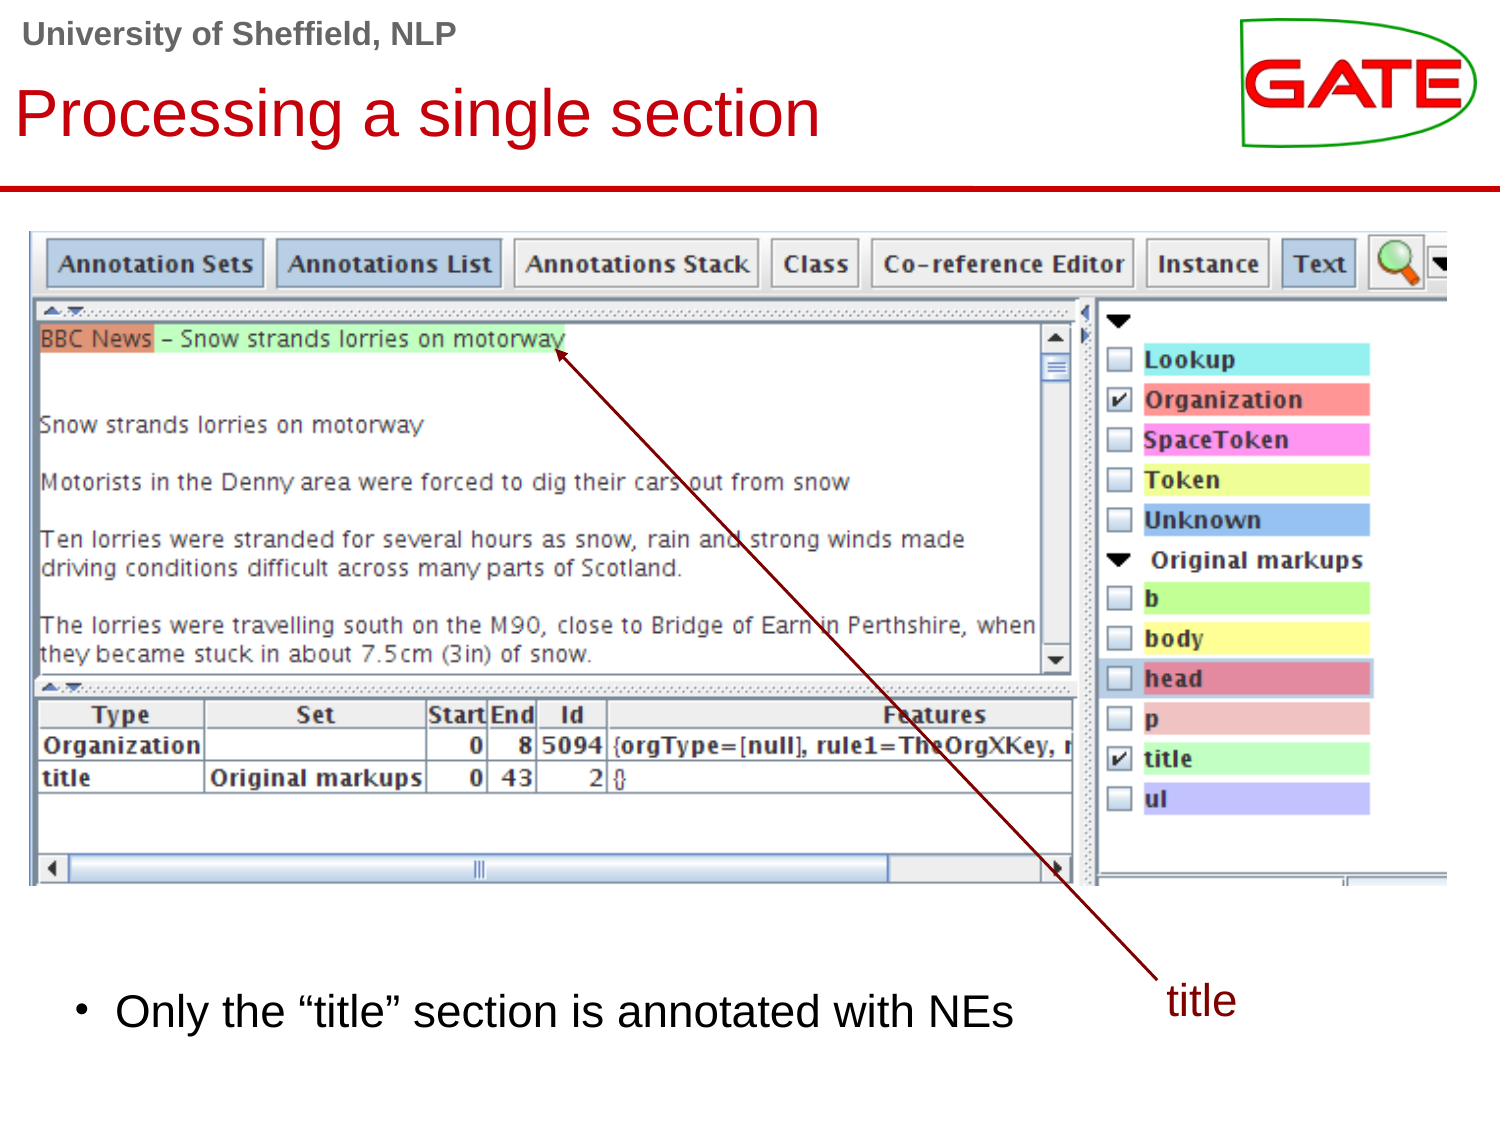

# Processing a single section
title
 Only the “title” section is annotated with NEs